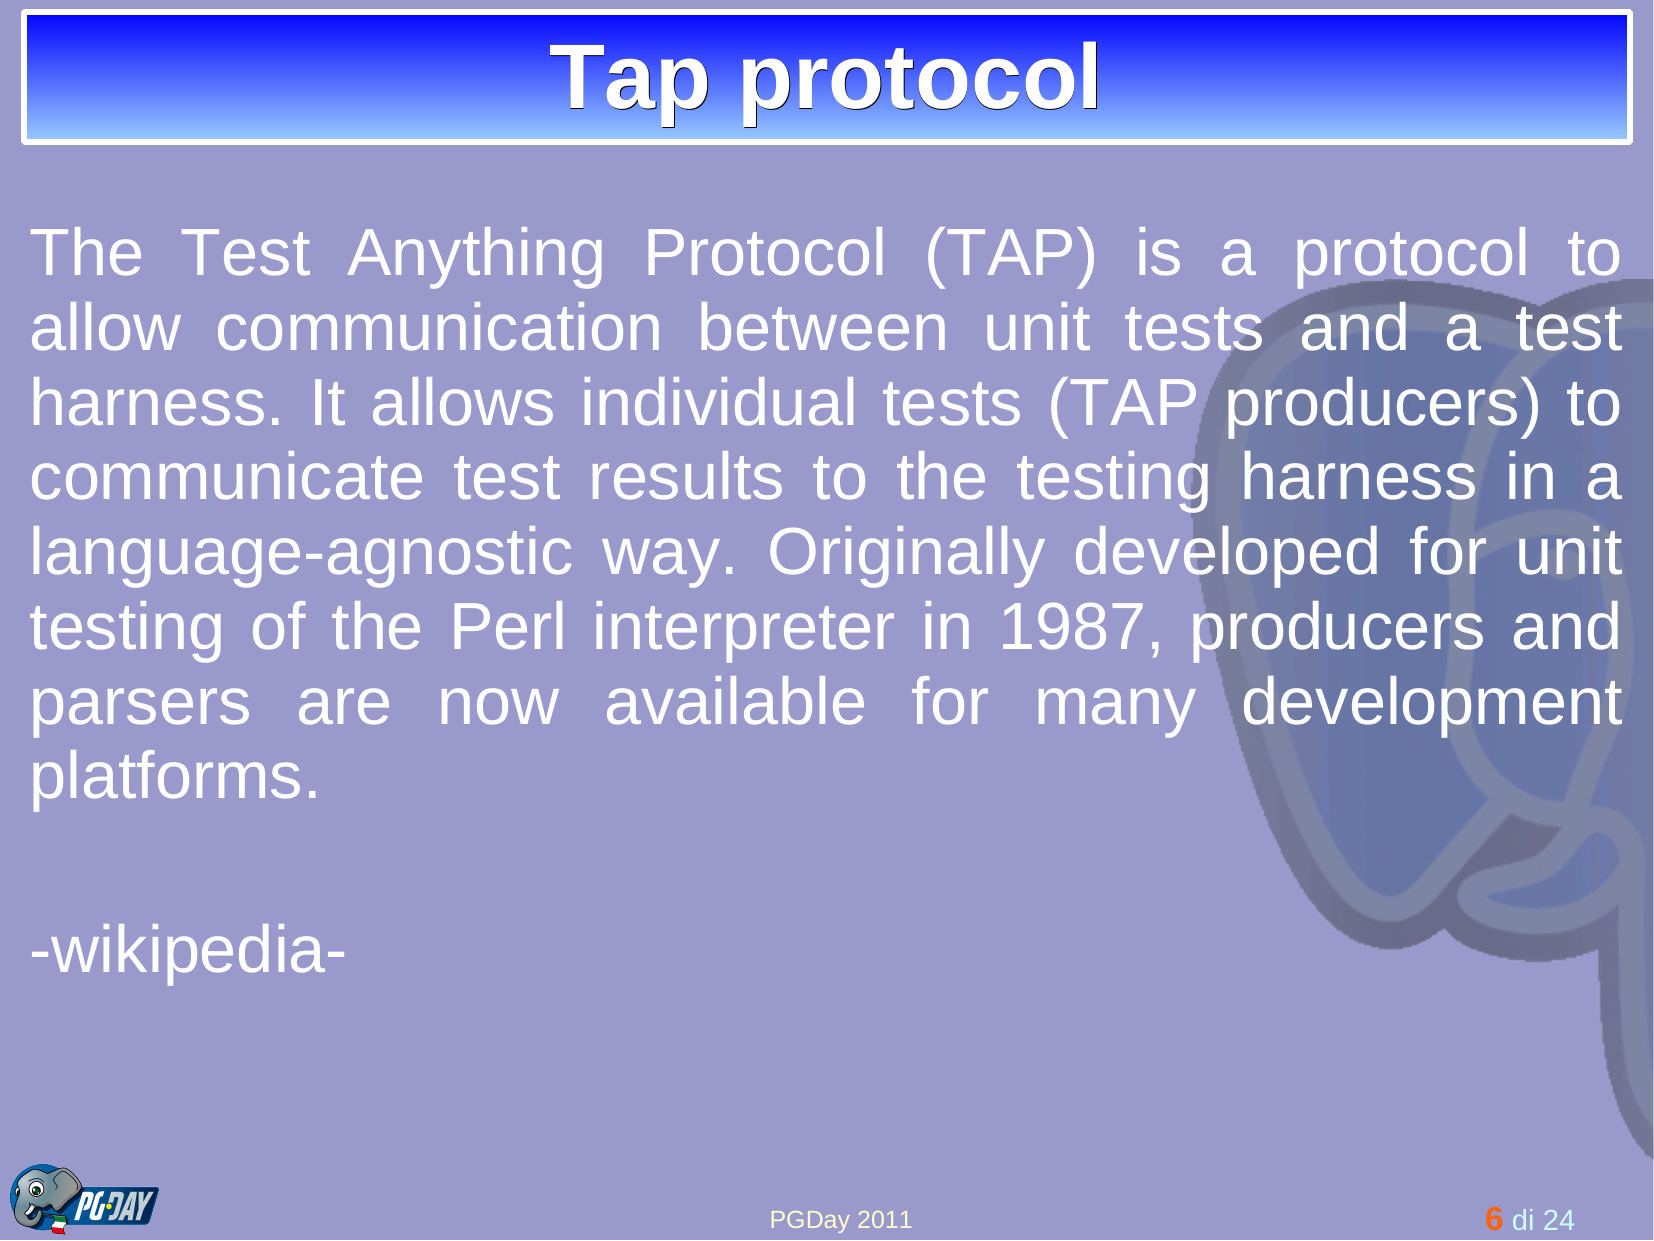

# Tap protocol
The Test Anything Protocol (TAP) is a protocol to allow communication between unit tests and a test harness. It allows individual tests (TAP producers) to communicate test results to the testing harness in a language-agnostic way. Originally developed for unit testing of the Perl interpreter in 1987, producers and parsers are now available for many development platforms.
-wikipedia-